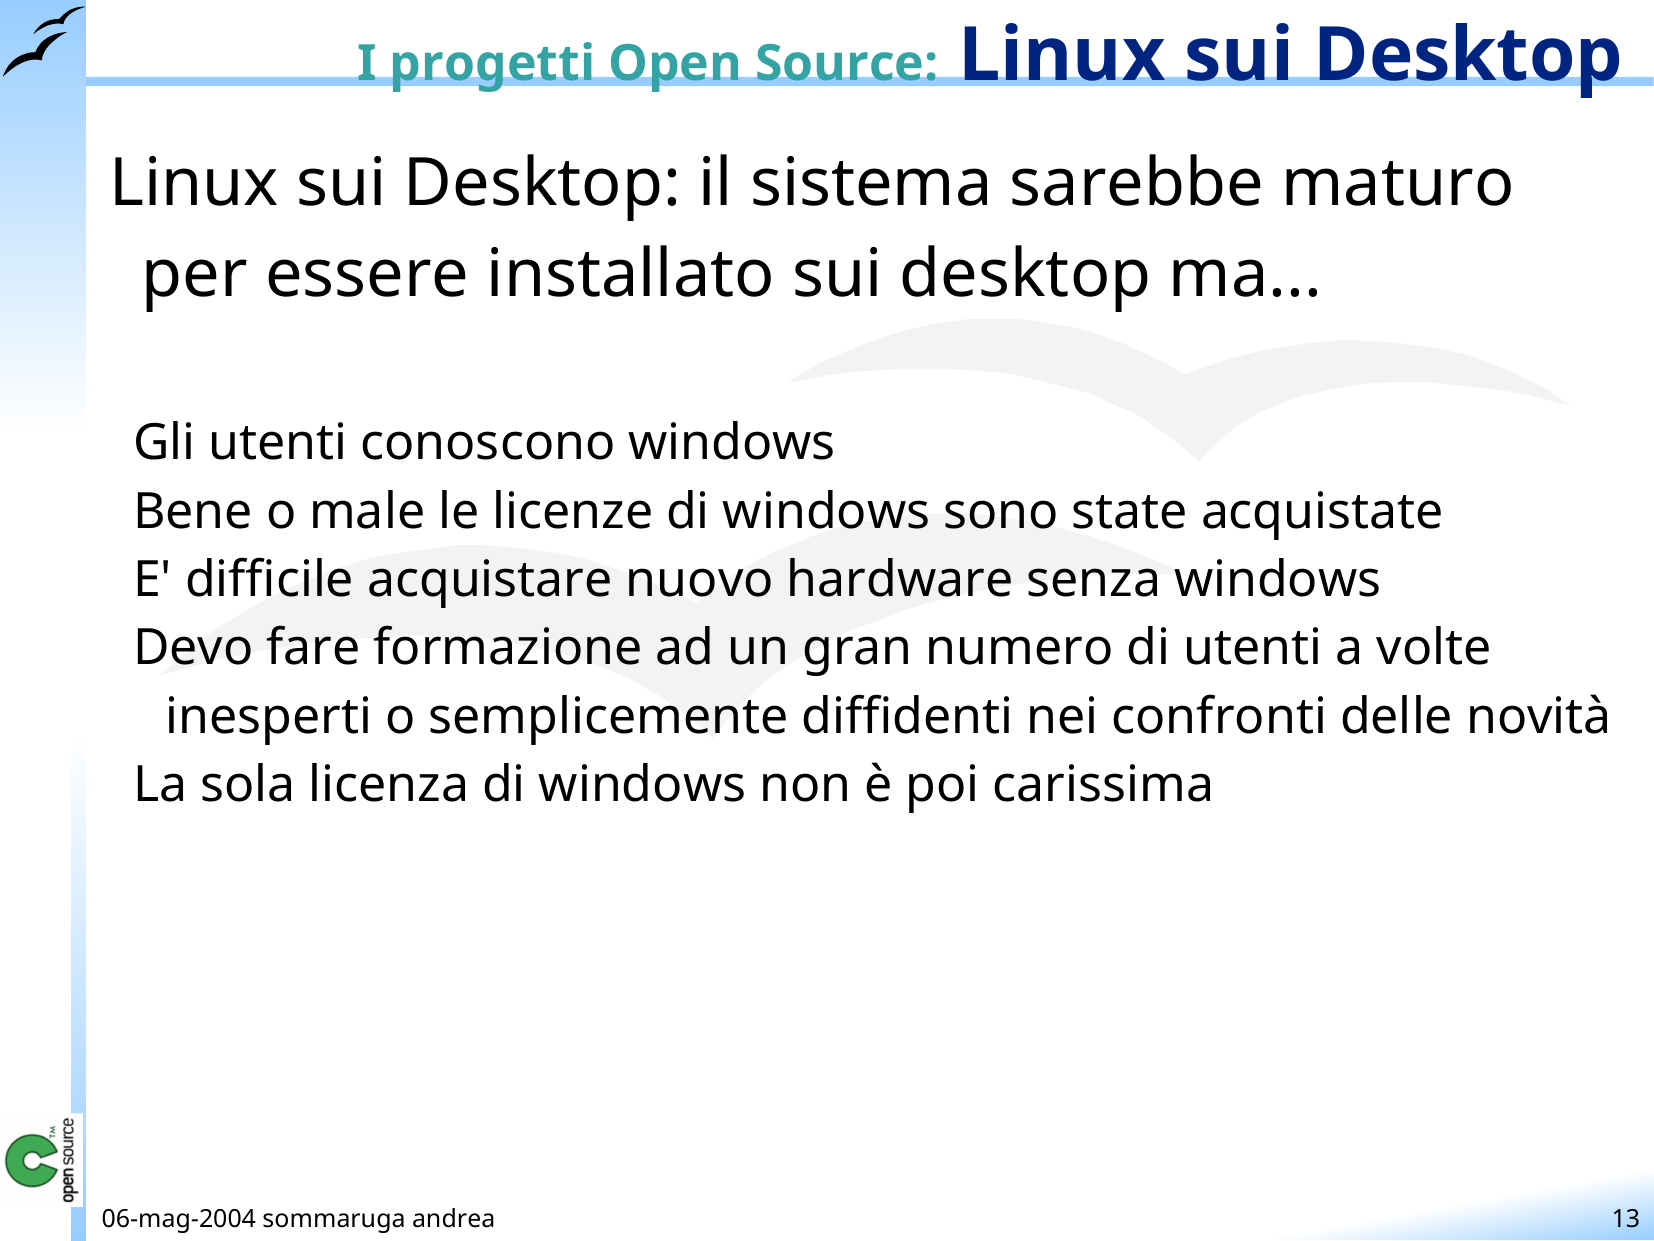

# I progetti Open Source: Linux sui Desktop
Linux sui Desktop: il sistema sarebbe maturo per essere installato sui desktop ma...
Gli utenti conoscono windows
Bene o male le licenze di windows sono state acquistate
E' difficile acquistare nuovo hardware senza windows
Devo fare formazione ad un gran numero di utenti a volte inesperti o semplicemente diffidenti nei confronti delle novità
La sola licenza di windows non è poi carissima